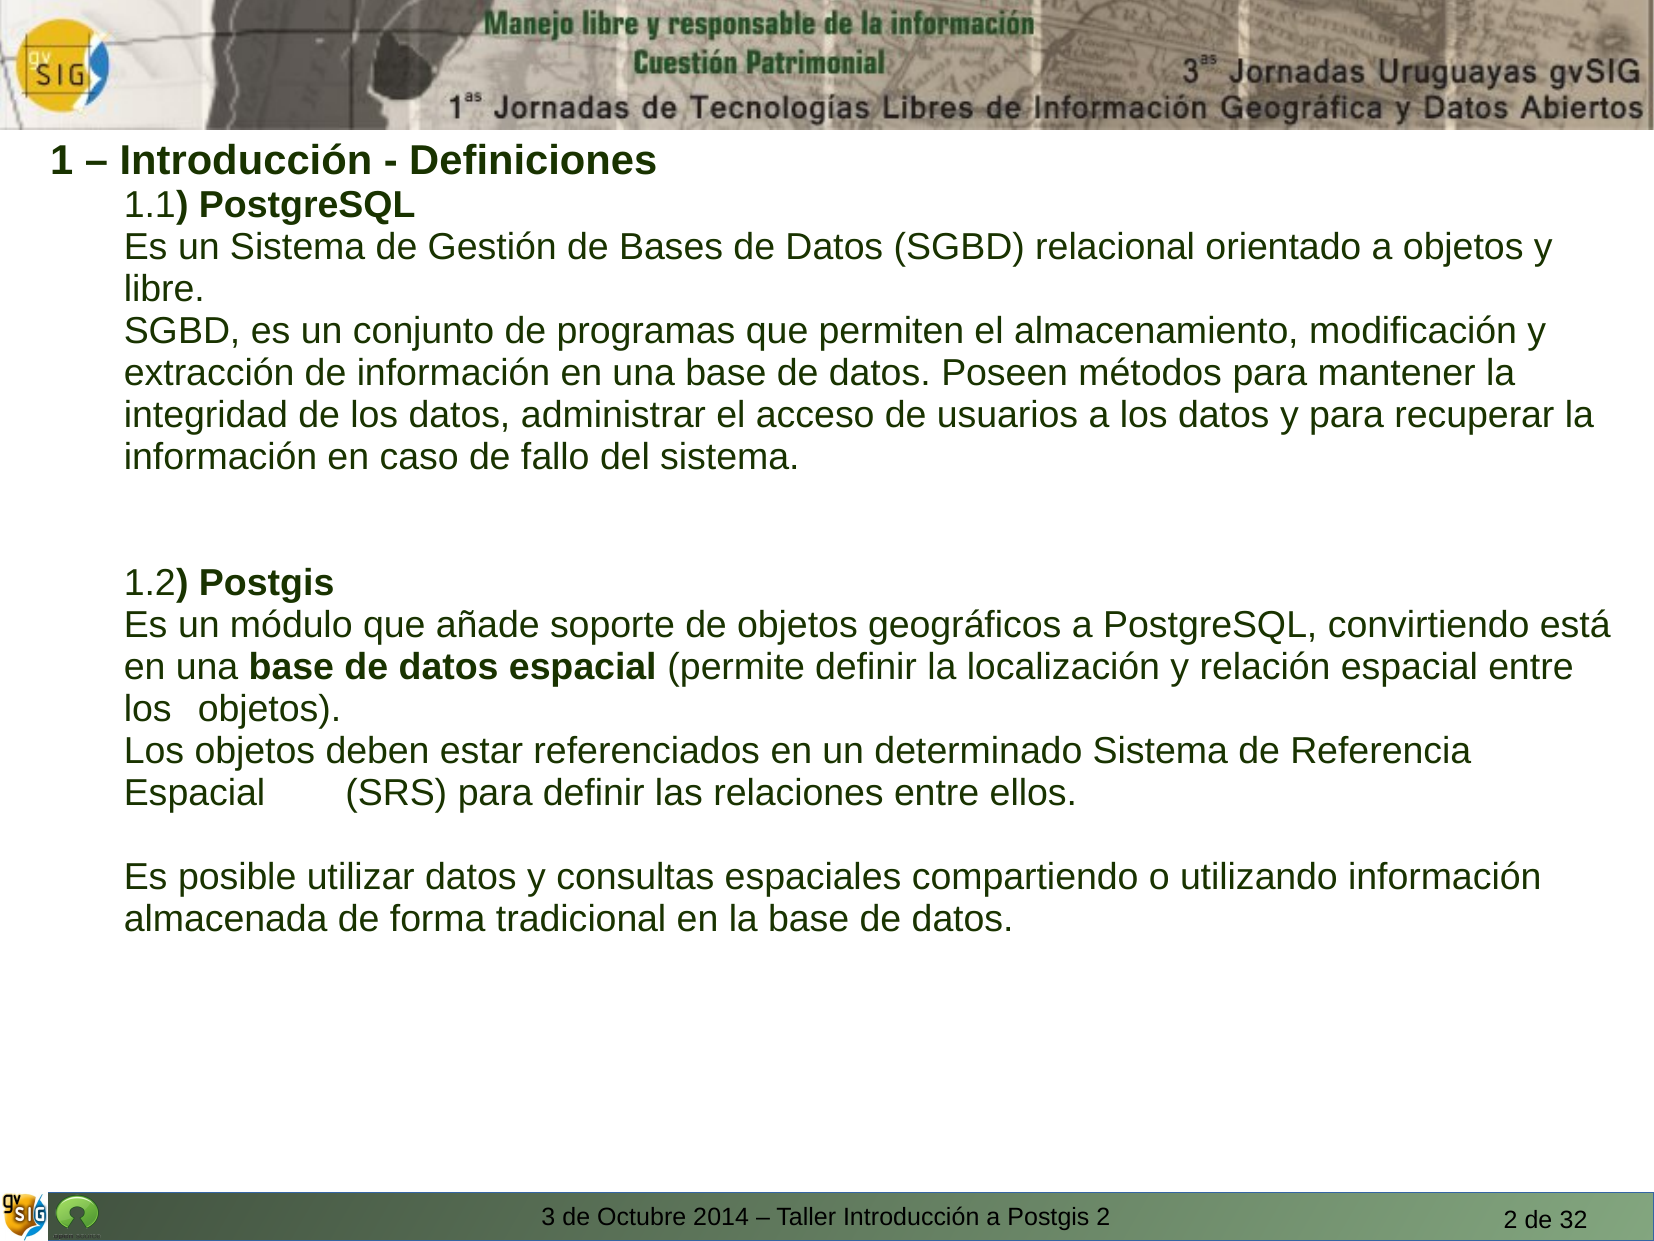

1 – Introducción - Definiciones
	1.1) PostgreSQL
	Es un Sistema de Gestión de Bases de Datos (SGBD) relacional orientado a objetos y 		libre.
	SGBD, es un conjunto de programas que permiten el almacenamiento, modificación y 		extracción de información en una base de datos. Poseen métodos para mantener la 			integridad de los datos, administrar el acceso de usuarios a los datos y para recuperar la 	información en caso de fallo del sistema.
	1.2) Postgis
	Es un módulo que añade soporte de objetos geográficos a PostgreSQL, convirtiendo está 	en una base de datos espacial (permite definir la localización y relación espacial entre 		los 	objetos).
	Los objetos deben estar referenciados en un determinado Sistema de Referencia 			Espacial 	(SRS) para definir las relaciones entre ellos.
	Es posible utilizar datos y consultas espaciales compartiendo o utilizando información 		almacenada de forma tradicional en la base de datos.
3 de Octubre 2014 – Taller Introducción a Postgis 2
 de 32